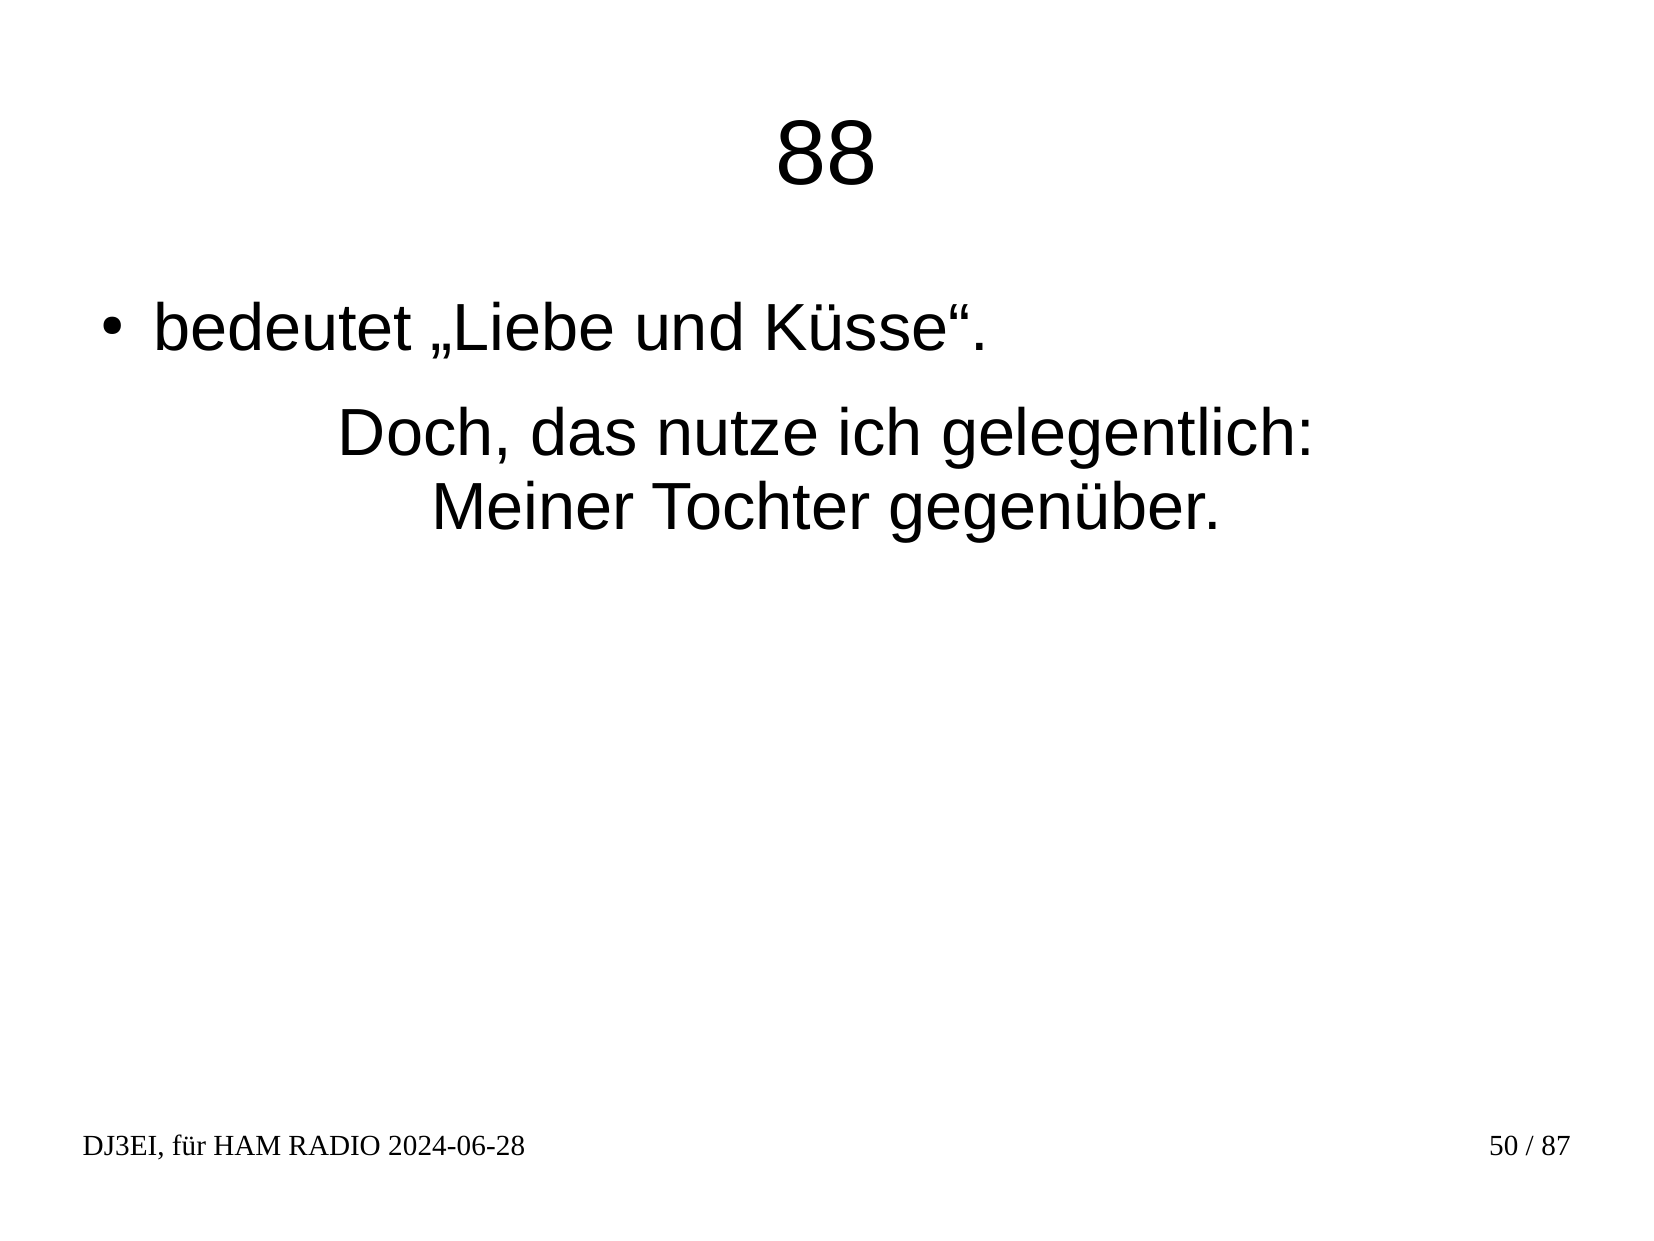

# 88
bedeutet „Liebe und Küsse“.
Doch, das nutze ich gelegentlich:
Meiner Tochter gegenüber.
50